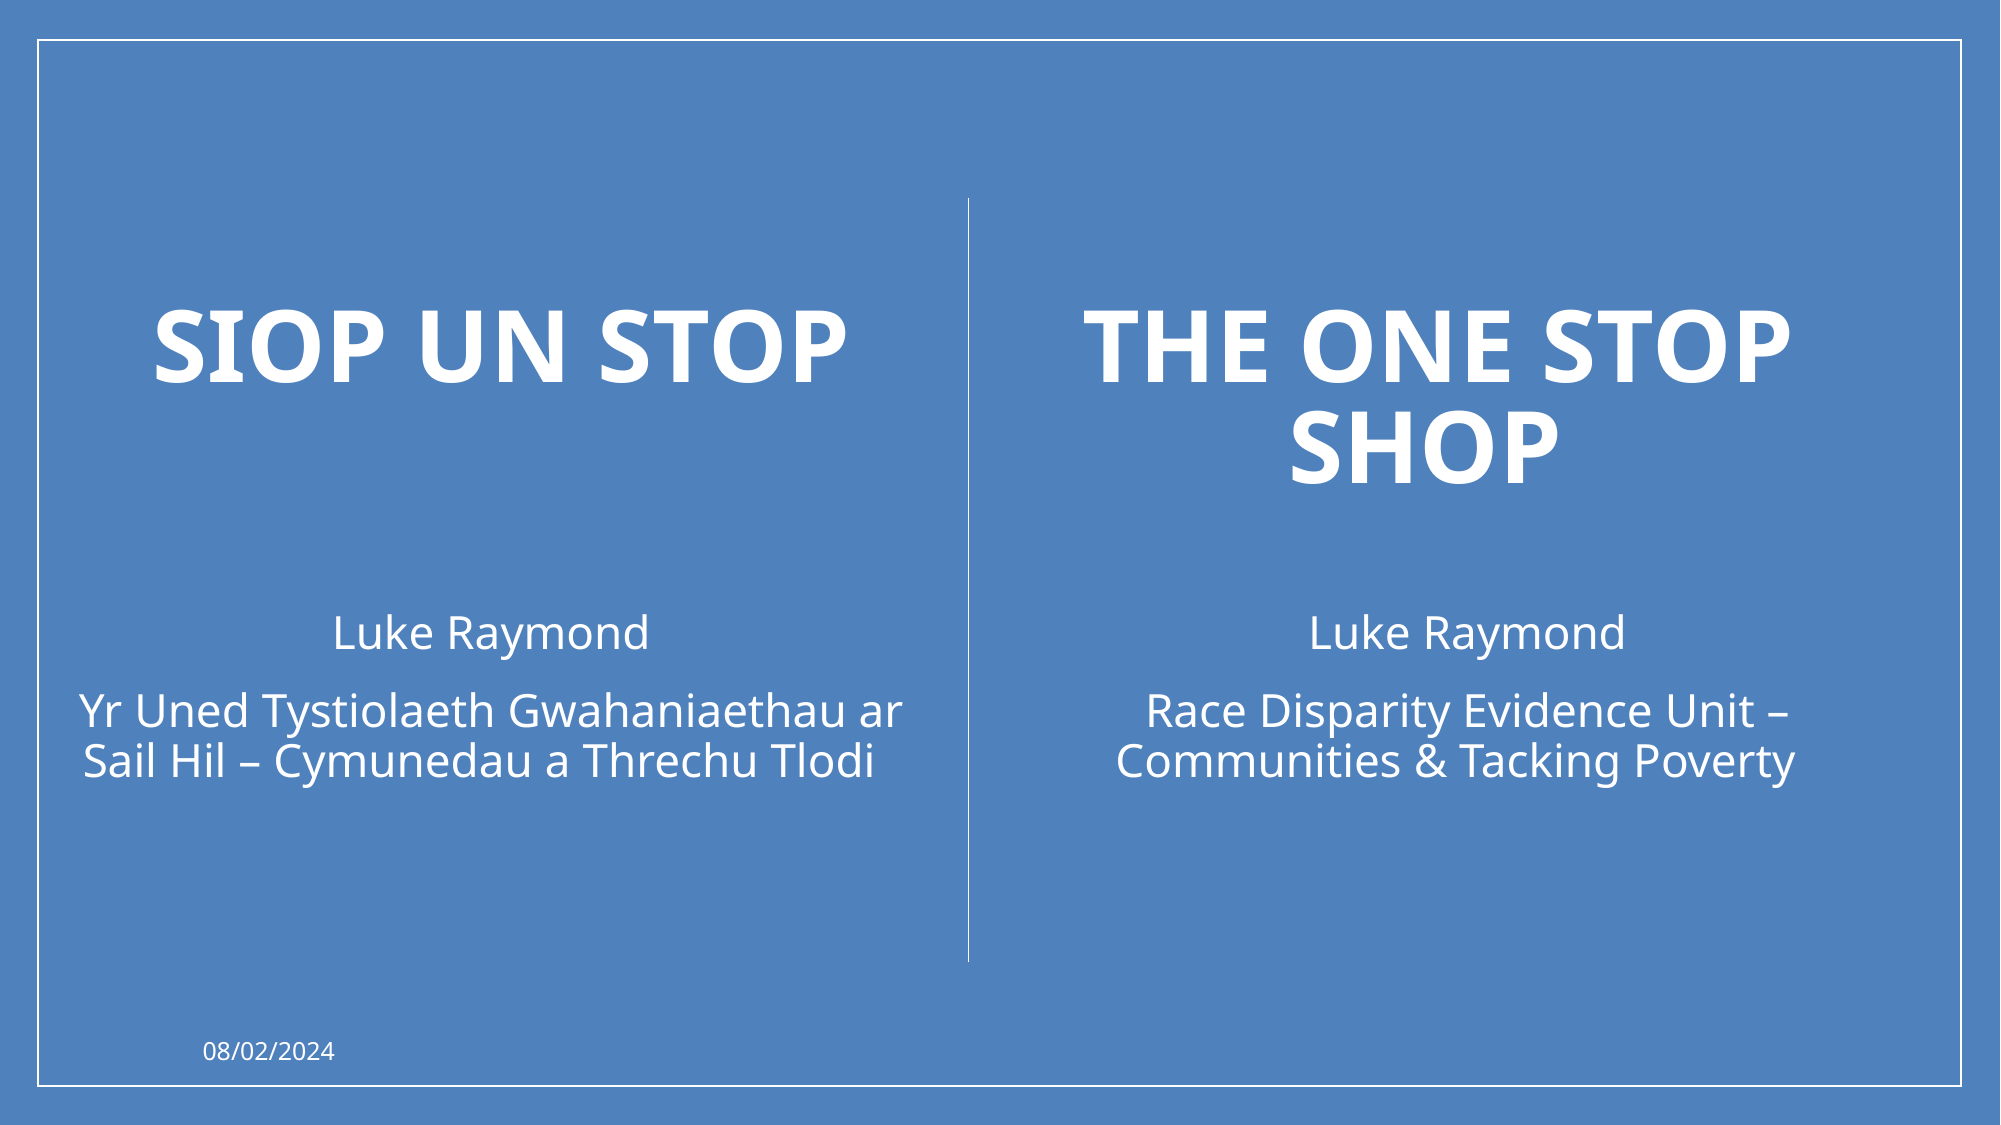

The One Stop Shop
Siop Un Stop
Luke Raymond
Yr Uned Tystiolaeth Gwahaniaethau ar Sail Hil – Cymunedau a Threchu Tlodi
# Luke Raymond
Race Disparity Evidence Unit – Communities & Tacking Poverty
08/02/2024